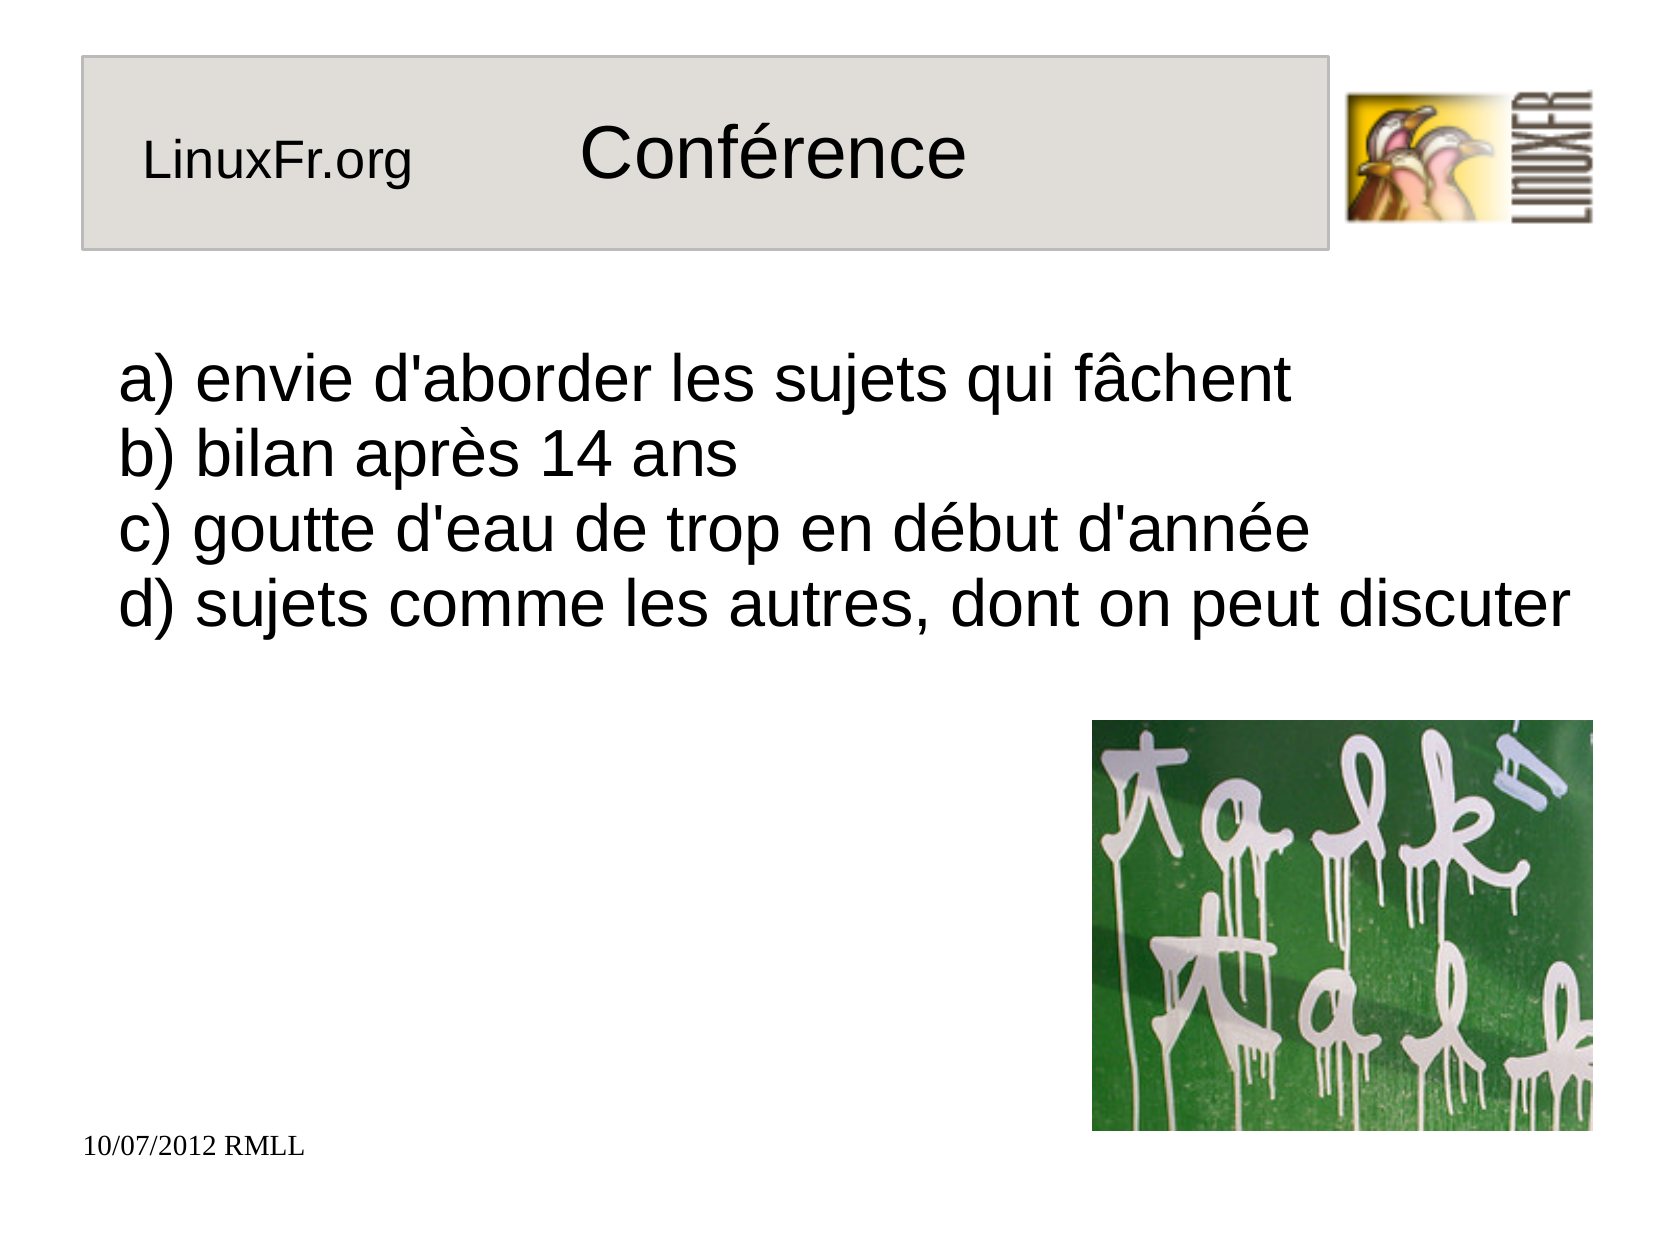

# LinuxFr.org Conférence
a) envie d'aborder les sujets qui fâchent
b) bilan après 14 ans
c) goutte d'eau de trop en début d'année
d) sujets comme les autres, dont on peut discuter